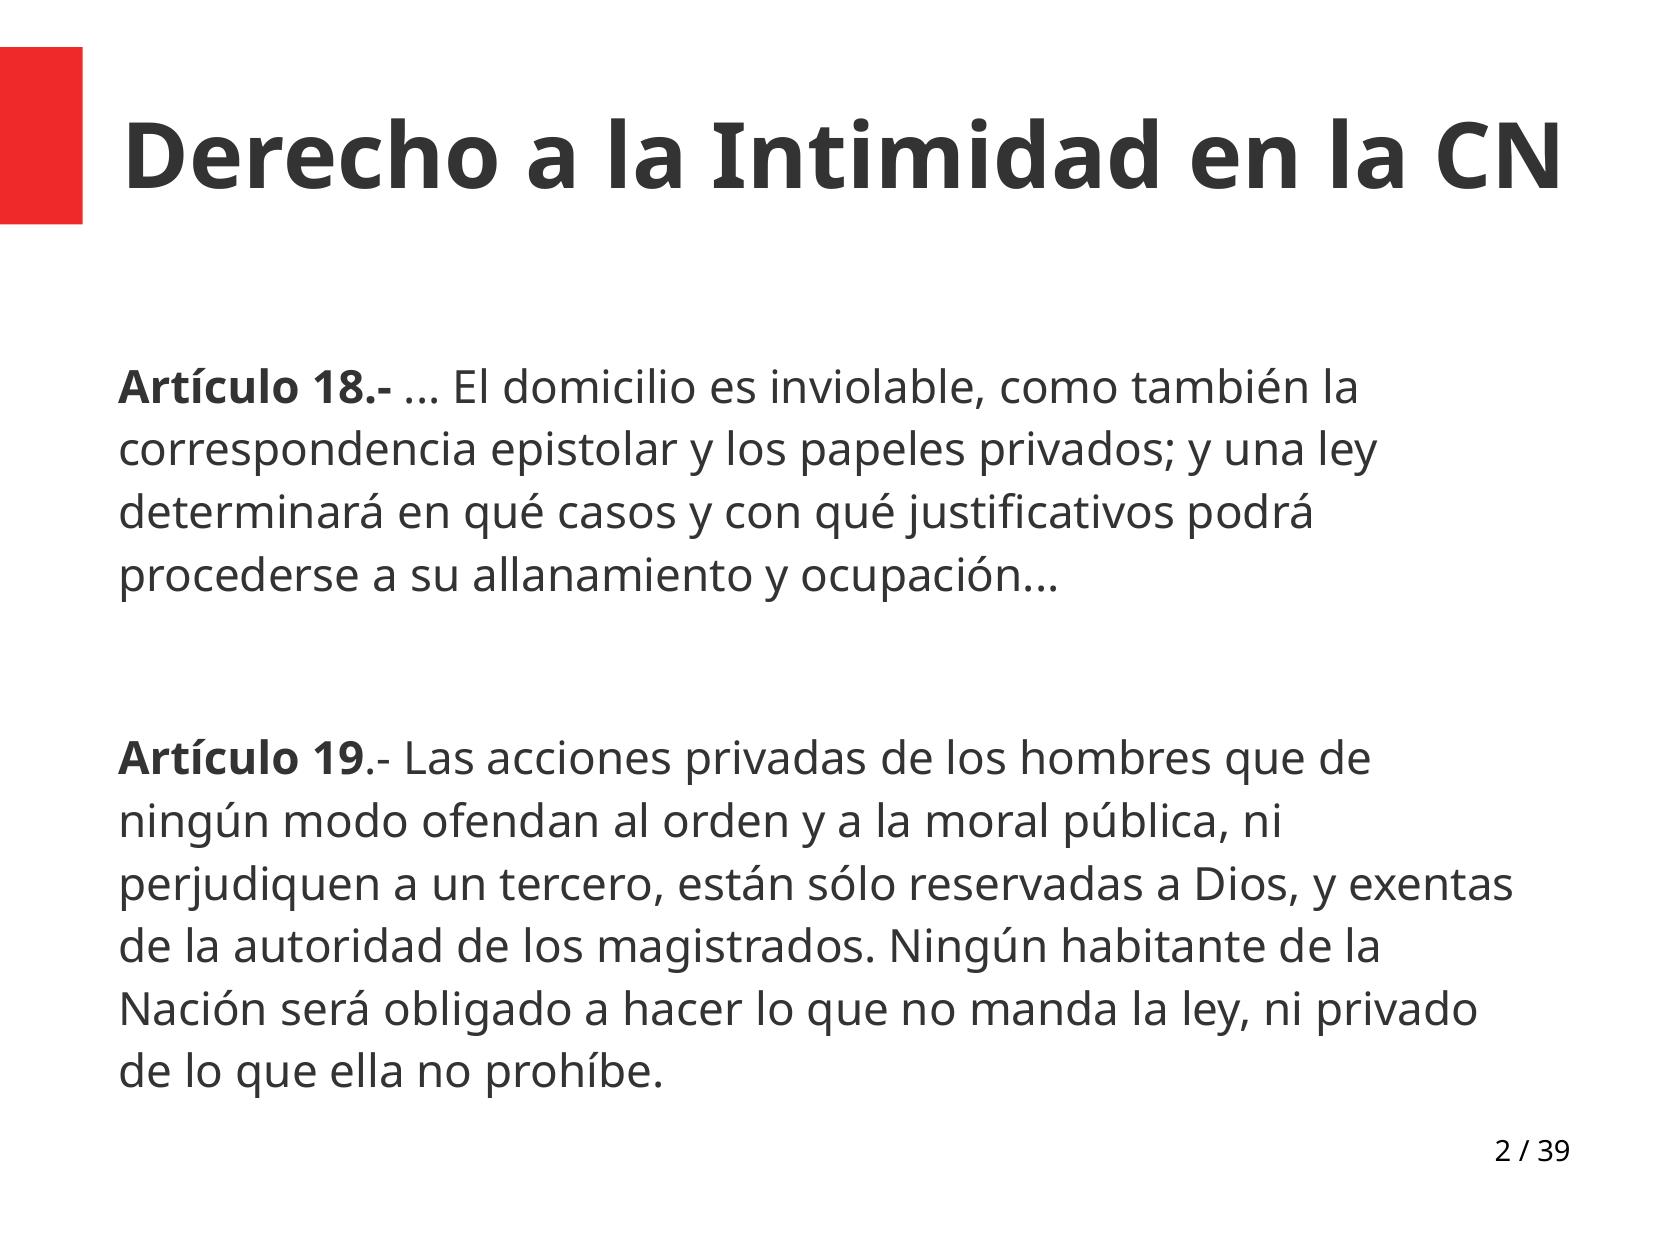

# Derecho a la Intimidad en la CN
Artículo 18.- ... El domicilio es inviolable, como también la correspondencia epistolar y los papeles privados; y una ley determinará en qué casos y con qué justificativos podrá procederse a su allanamiento y ocupación...
Artículo 19.- Las acciones privadas de los hombres que de ningún modo ofendan al orden y a la moral pública, ni perjudiquen a un tercero, están sólo reservadas a Dios, y exentas de la autoridad de los magistrados. Ningún habitante de la Nación será obligado a hacer lo que no manda la ley, ni privado de lo que ella no prohíbe.
2